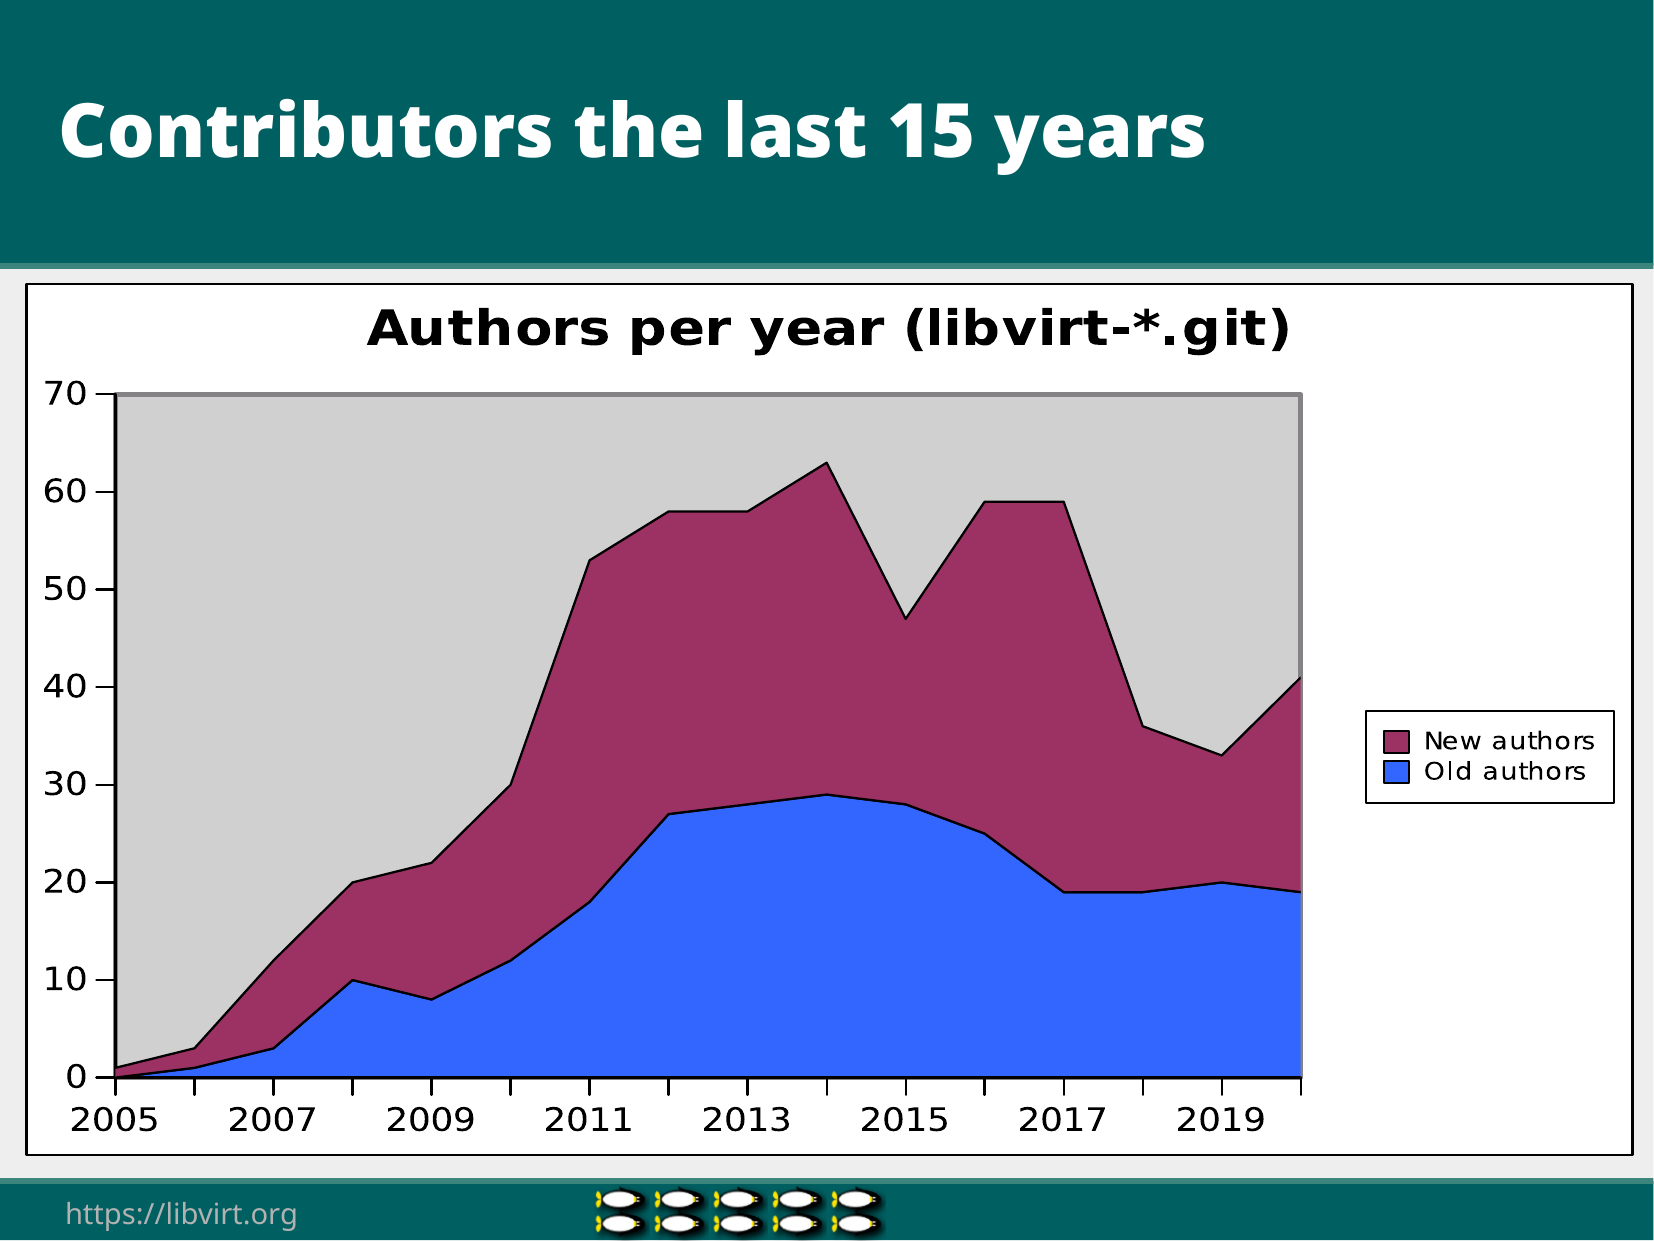

# Contributors the last 15 years
https://libvirt.org